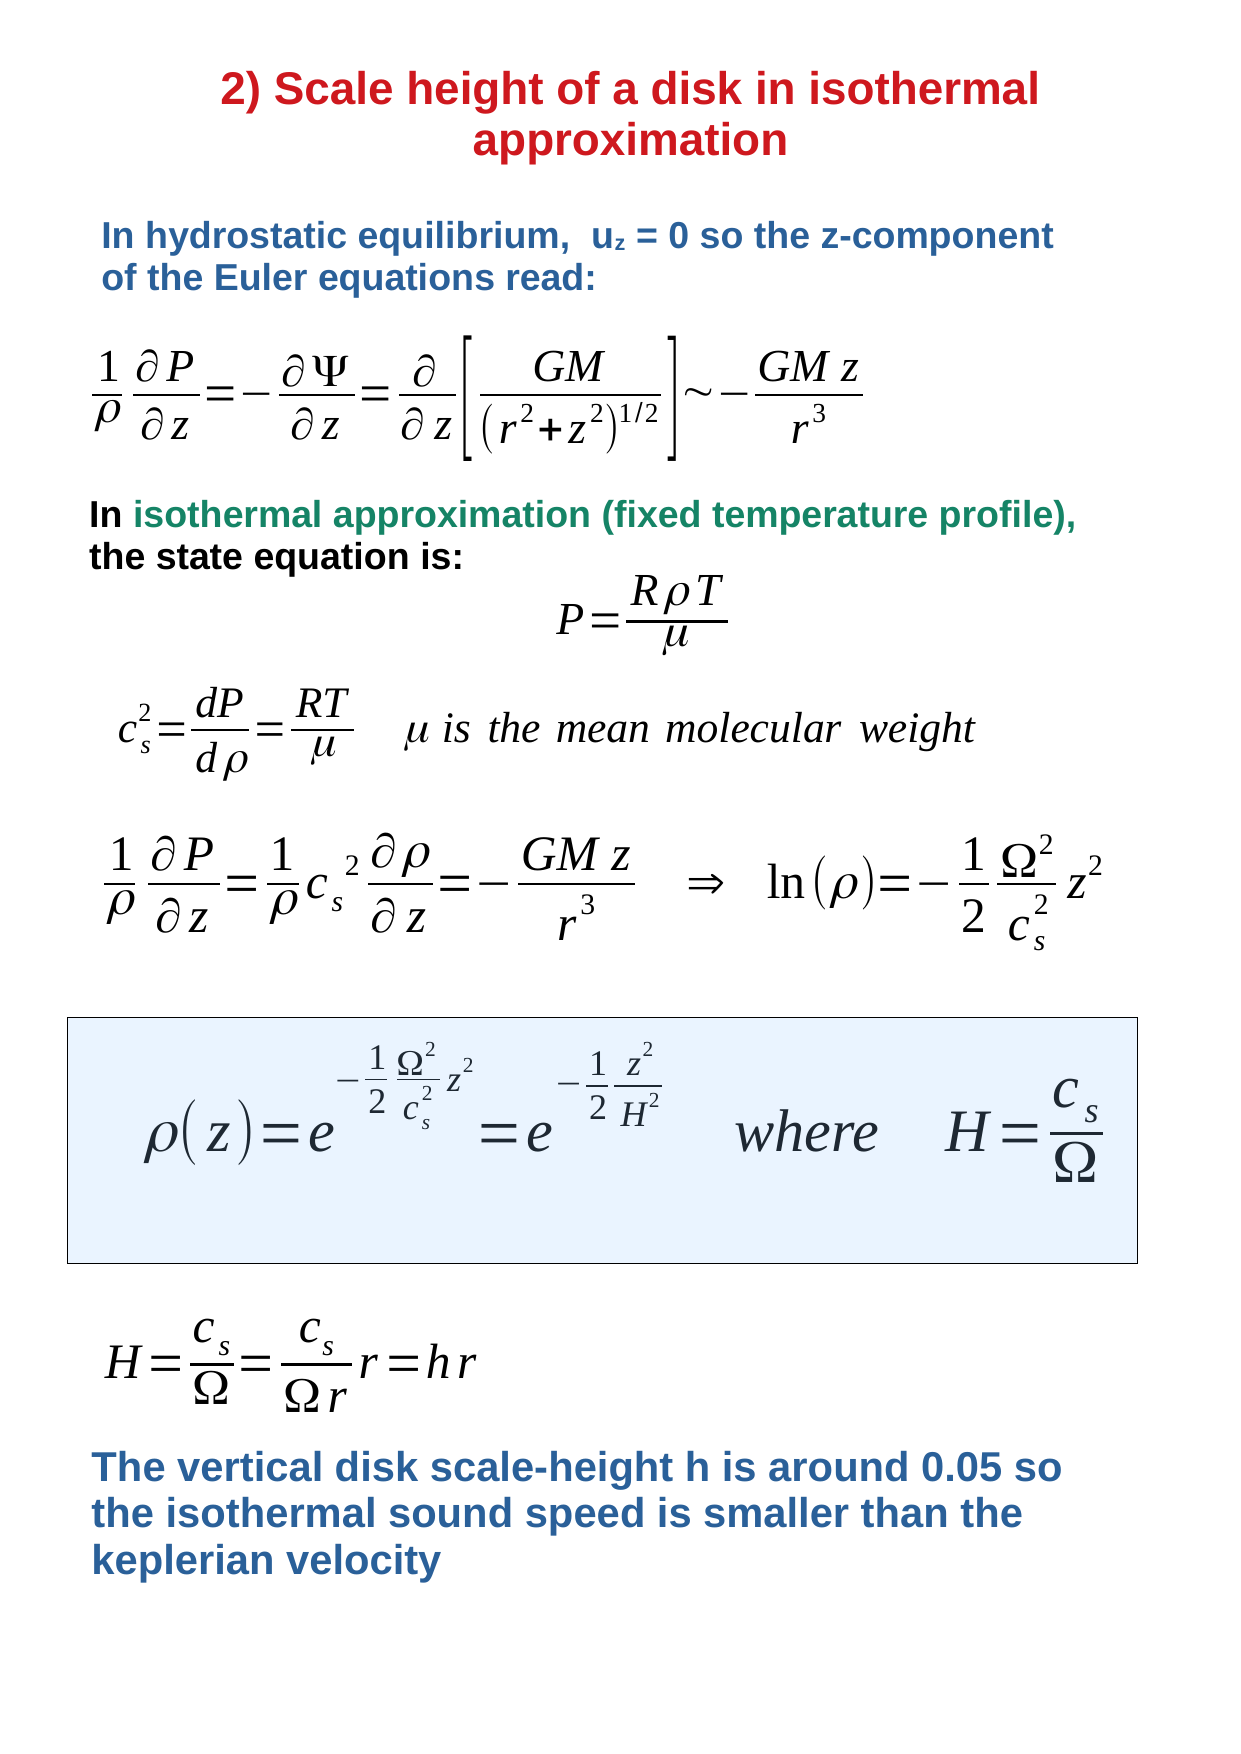

2) Scale height of a disk in isothermal approximation
In hydrostatic equilibrium, uz = 0 so the z-component of the Euler equations read:
In isothermal approximation (fixed temperature profile), the state equation is:
The vertical disk scale-height h is around 0.05 so the isothermal sound speed is smaller than the keplerian velocity